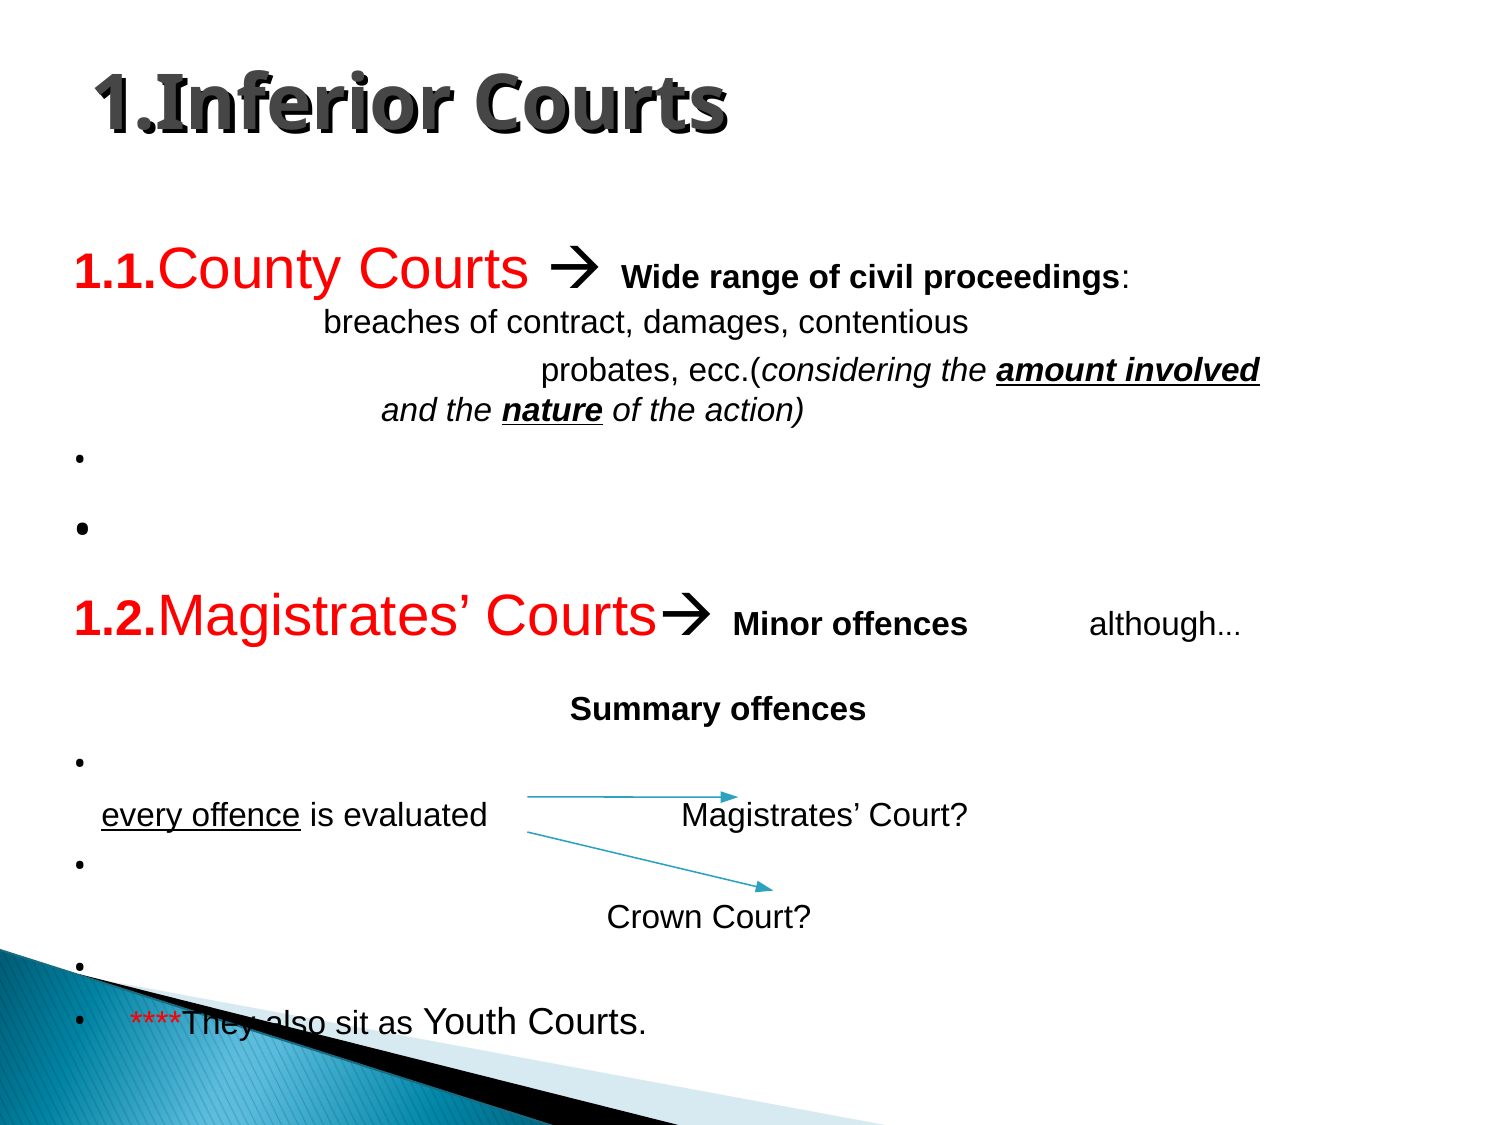

# 1.Inferior Courts
1.1.County Courts  Wide range of civil proceedings:			 breaches of contract, damages, contentious
				 probates, ecc.(considering the amount involved 			 and the nature of the action)
1.2.Magistrates’ Courts Minor offences although...
					 Summary offences
 every offence is evaluated		 Magistrates’ Court?
					 Crown Court?
****They also sit as Youth Courts.